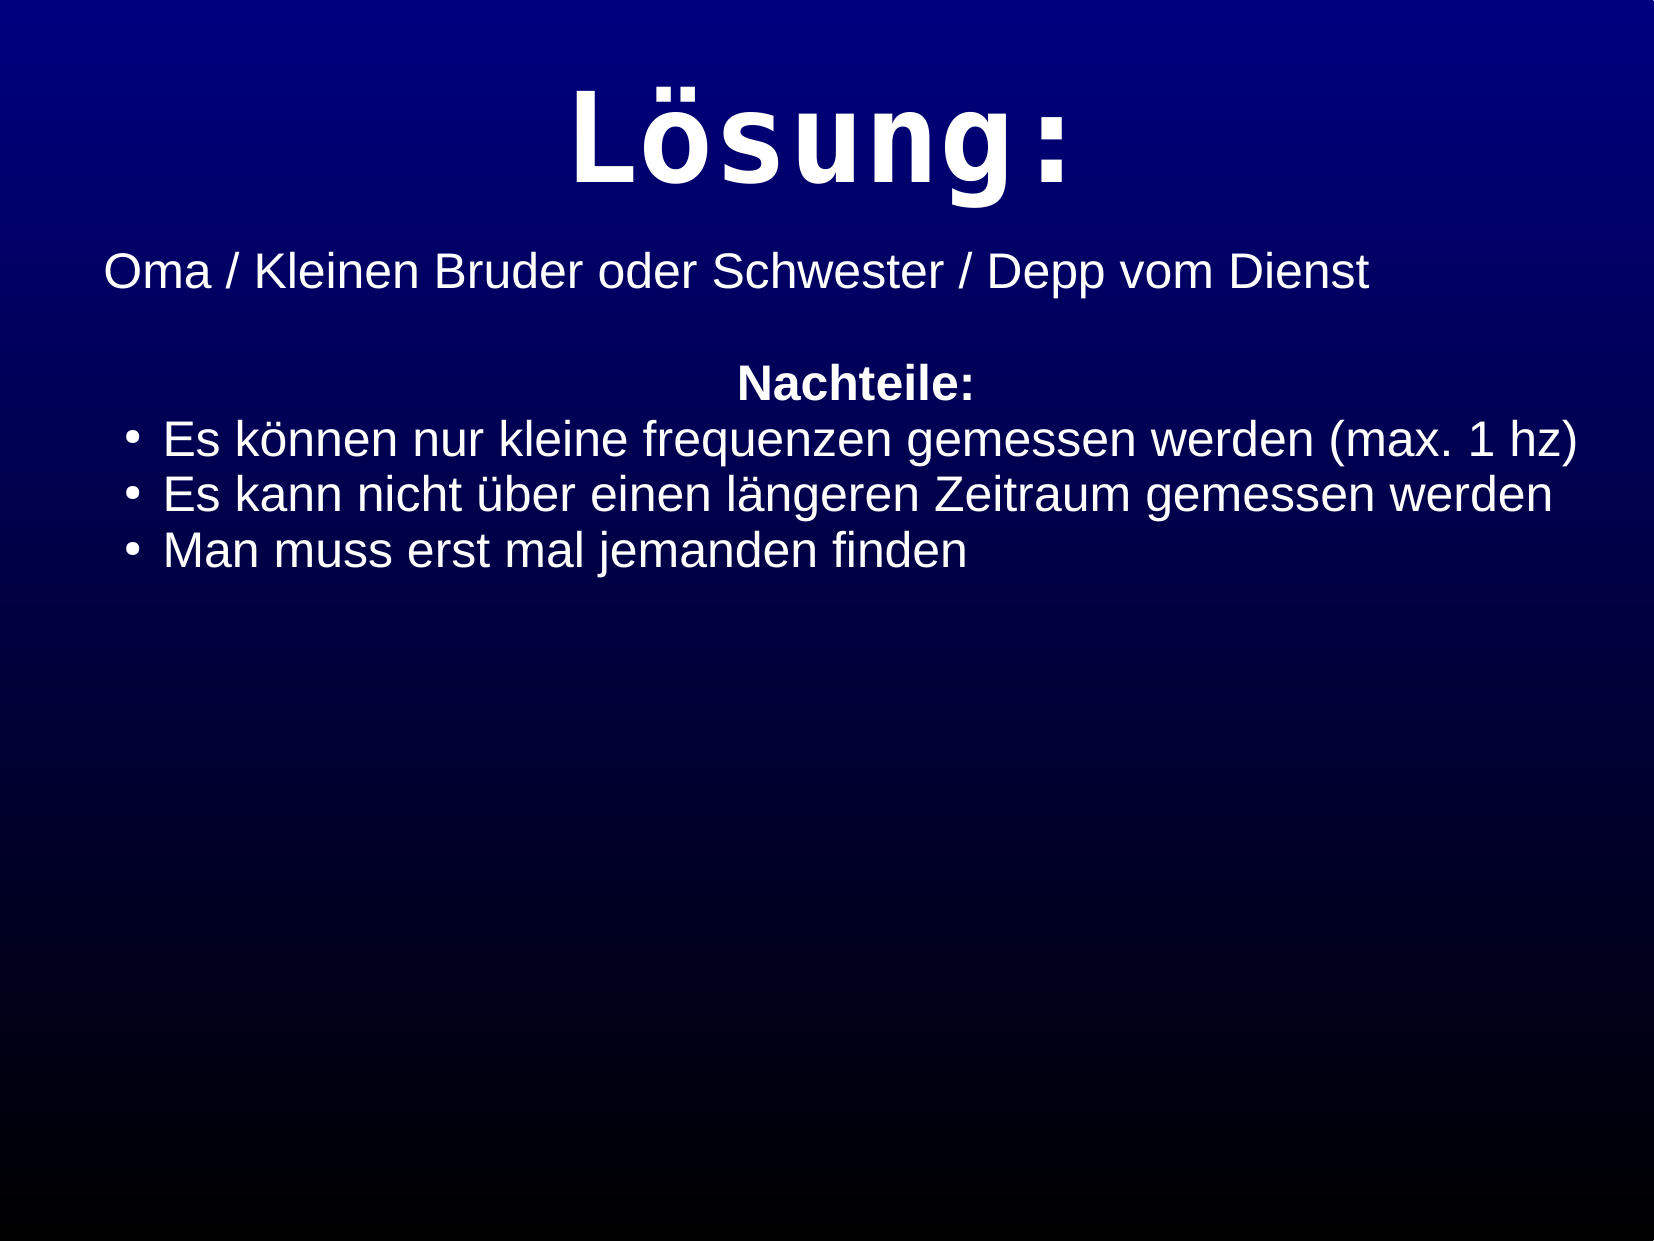

Lösung:
Oma / Kleinen Bruder oder Schwester / Depp vom Dienst
Nachteile:
Es können nur kleine frequenzen gemessen werden (max. 1 hz)
Es kann nicht über einen längeren Zeitraum gemessen werden
Man muss erst mal jemanden finden